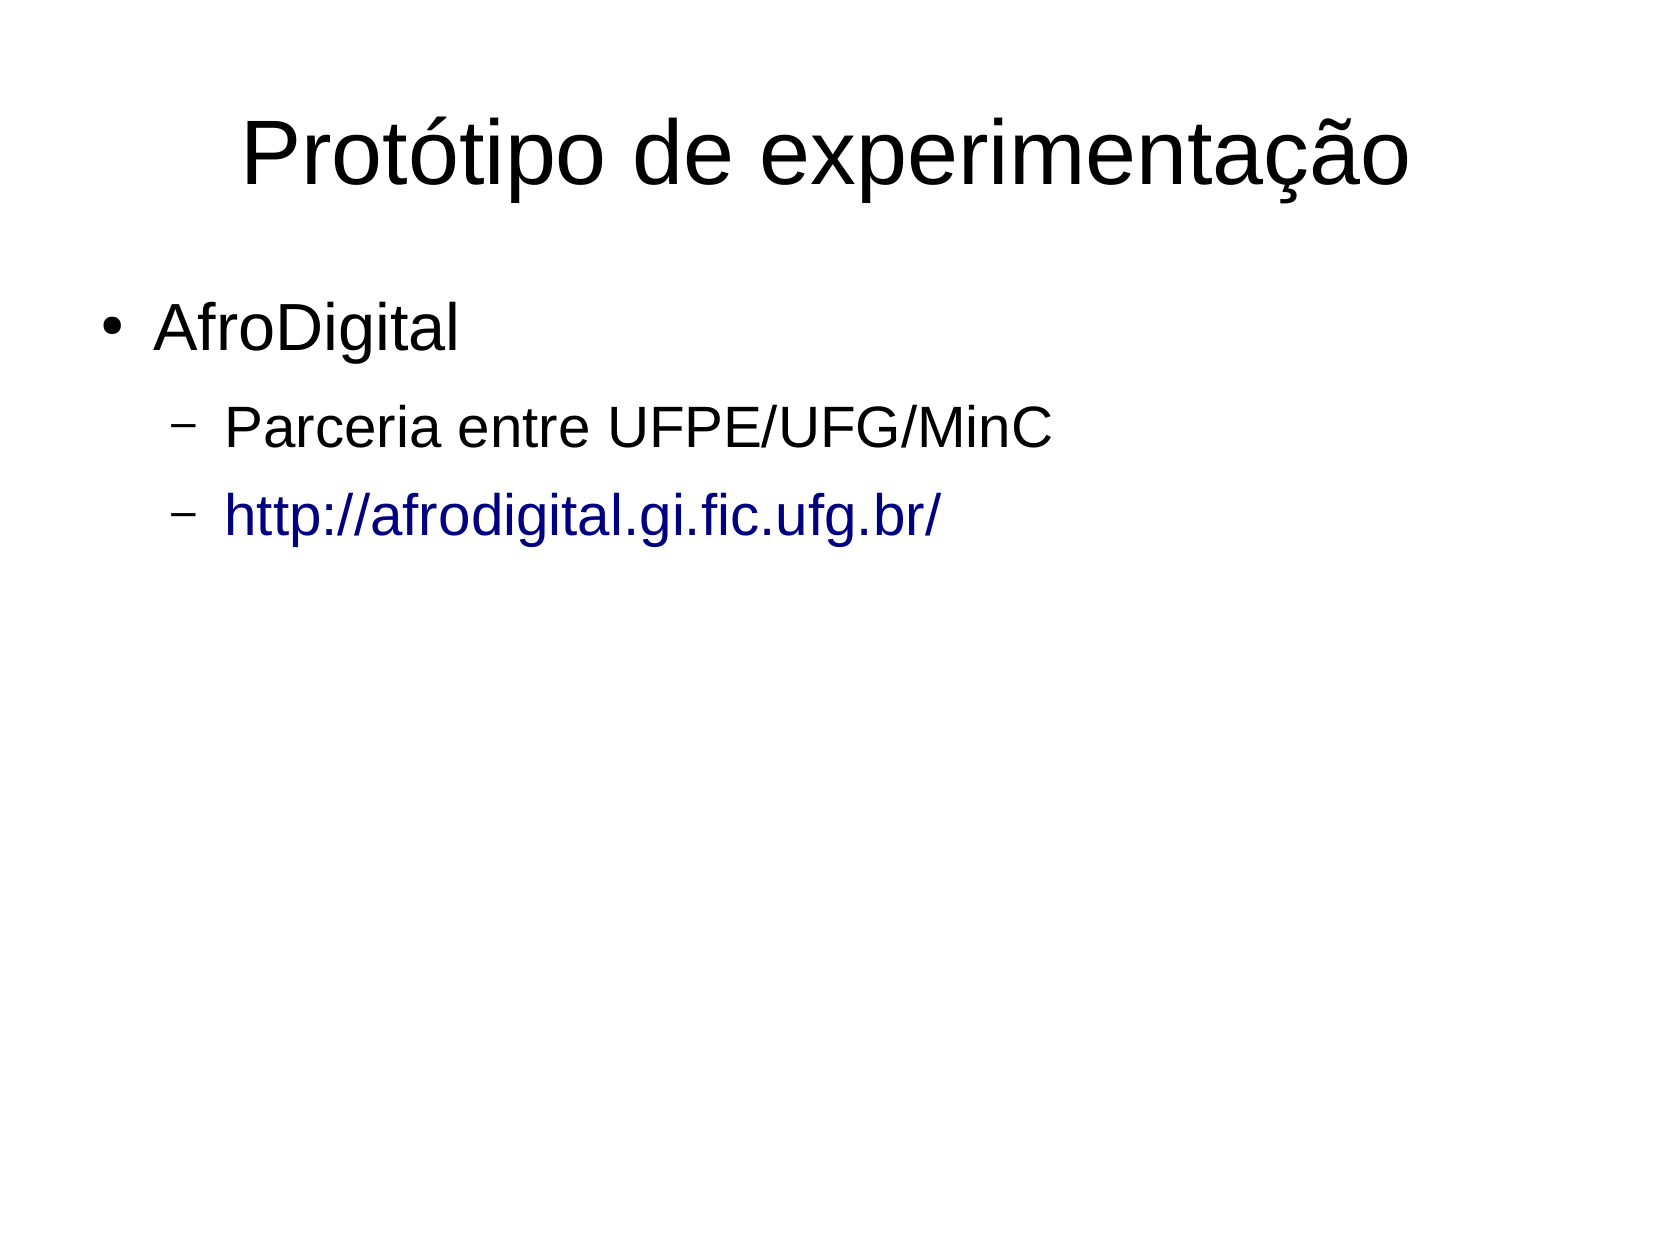

# Protótipo de experimentação
AfroDigital
Parceria entre UFPE/UFG/MinC
http://afrodigital.gi.fic.ufg.br/